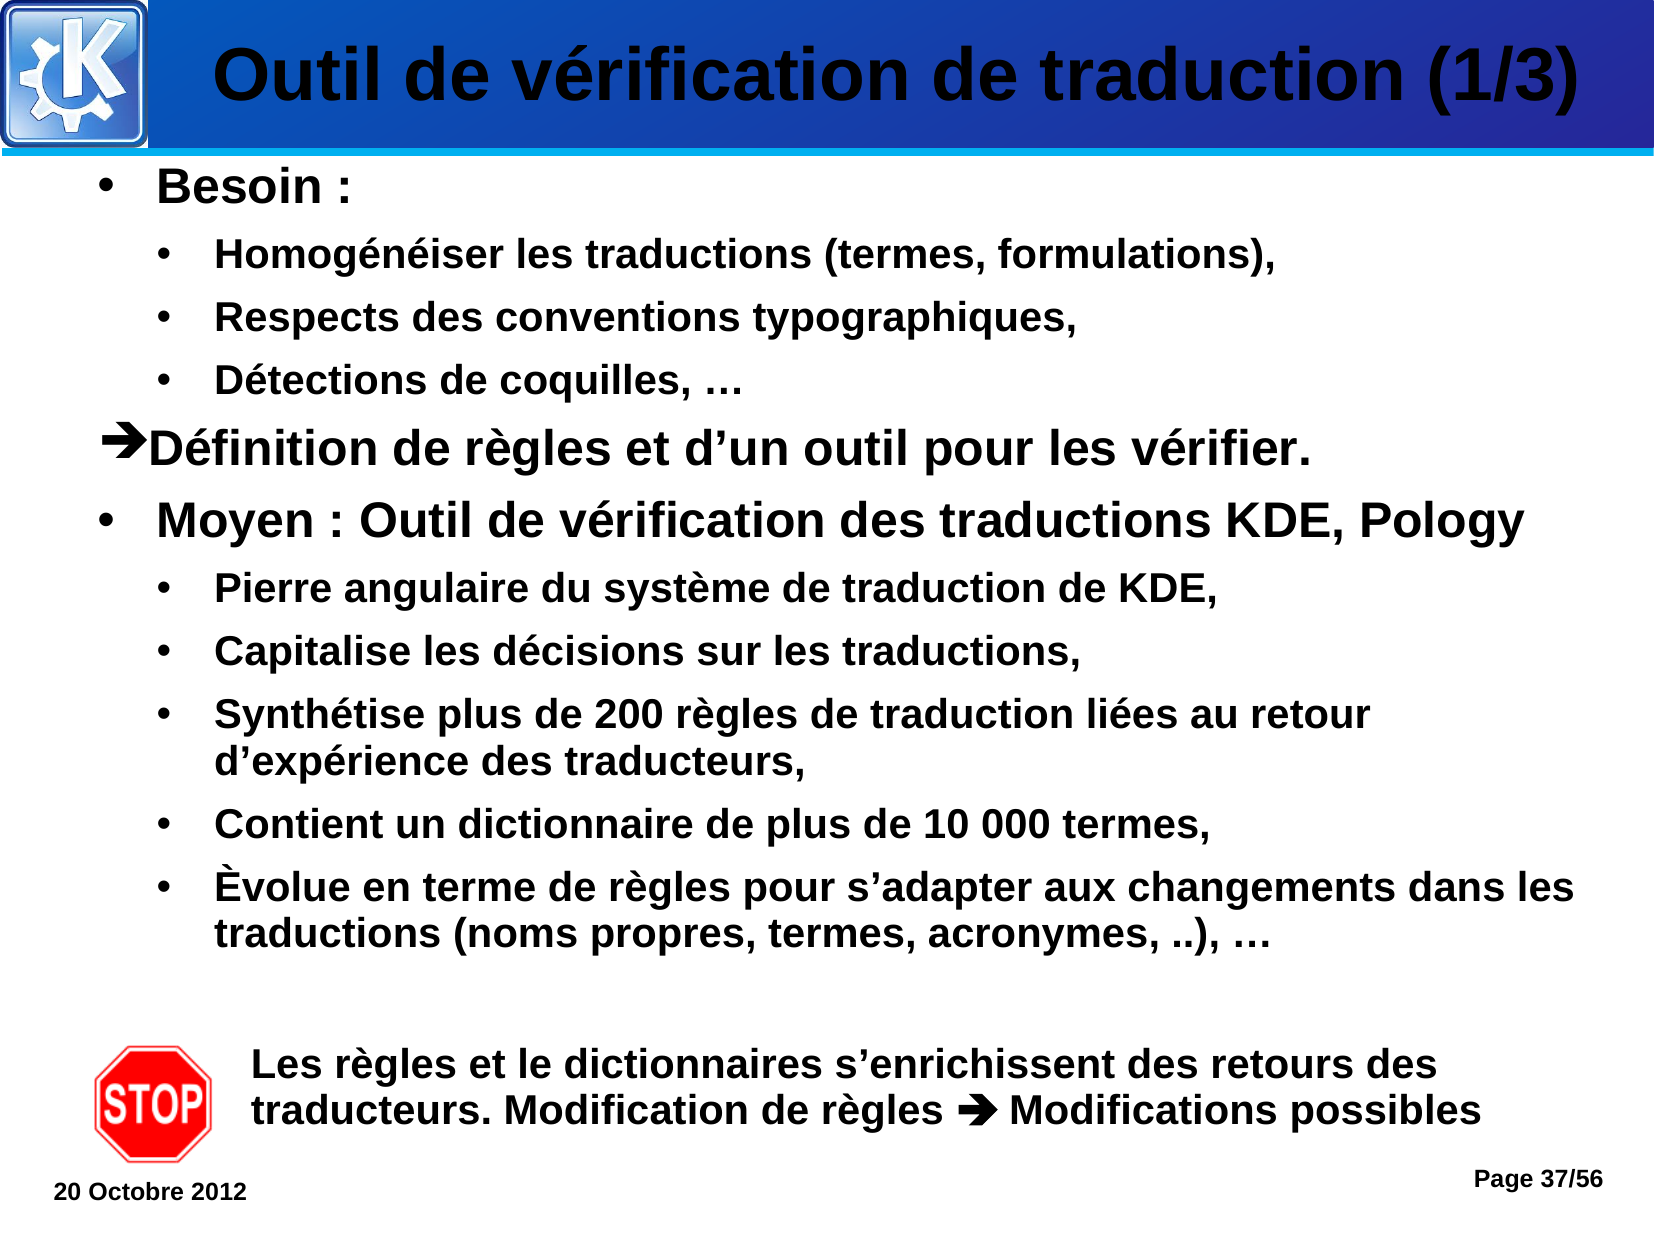

Outil de vérification de traduction (1/3)
Besoin :
Homogénéiser les traductions (termes, formulations),
Respects des conventions typographiques,
Détections de coquilles, …
Définition de règles et d’un outil pour les vérifier.
Moyen : Outil de vérification des traductions KDE, Pology
Pierre angulaire du système de traduction de KDE,
Capitalise les décisions sur les traductions,
Synthétise plus de 200 règles de traduction liées au retour d’expérience des traducteurs,
Contient un dictionnaire de plus de 10 000 termes,
Èvolue en terme de règles pour s’adapter aux changements dans les traductions (noms propres, termes, acronymes, ..), …
Les règles et le dictionnaires s’enrichissent des retours des traducteurs. Modification de règles  Modifications possibles